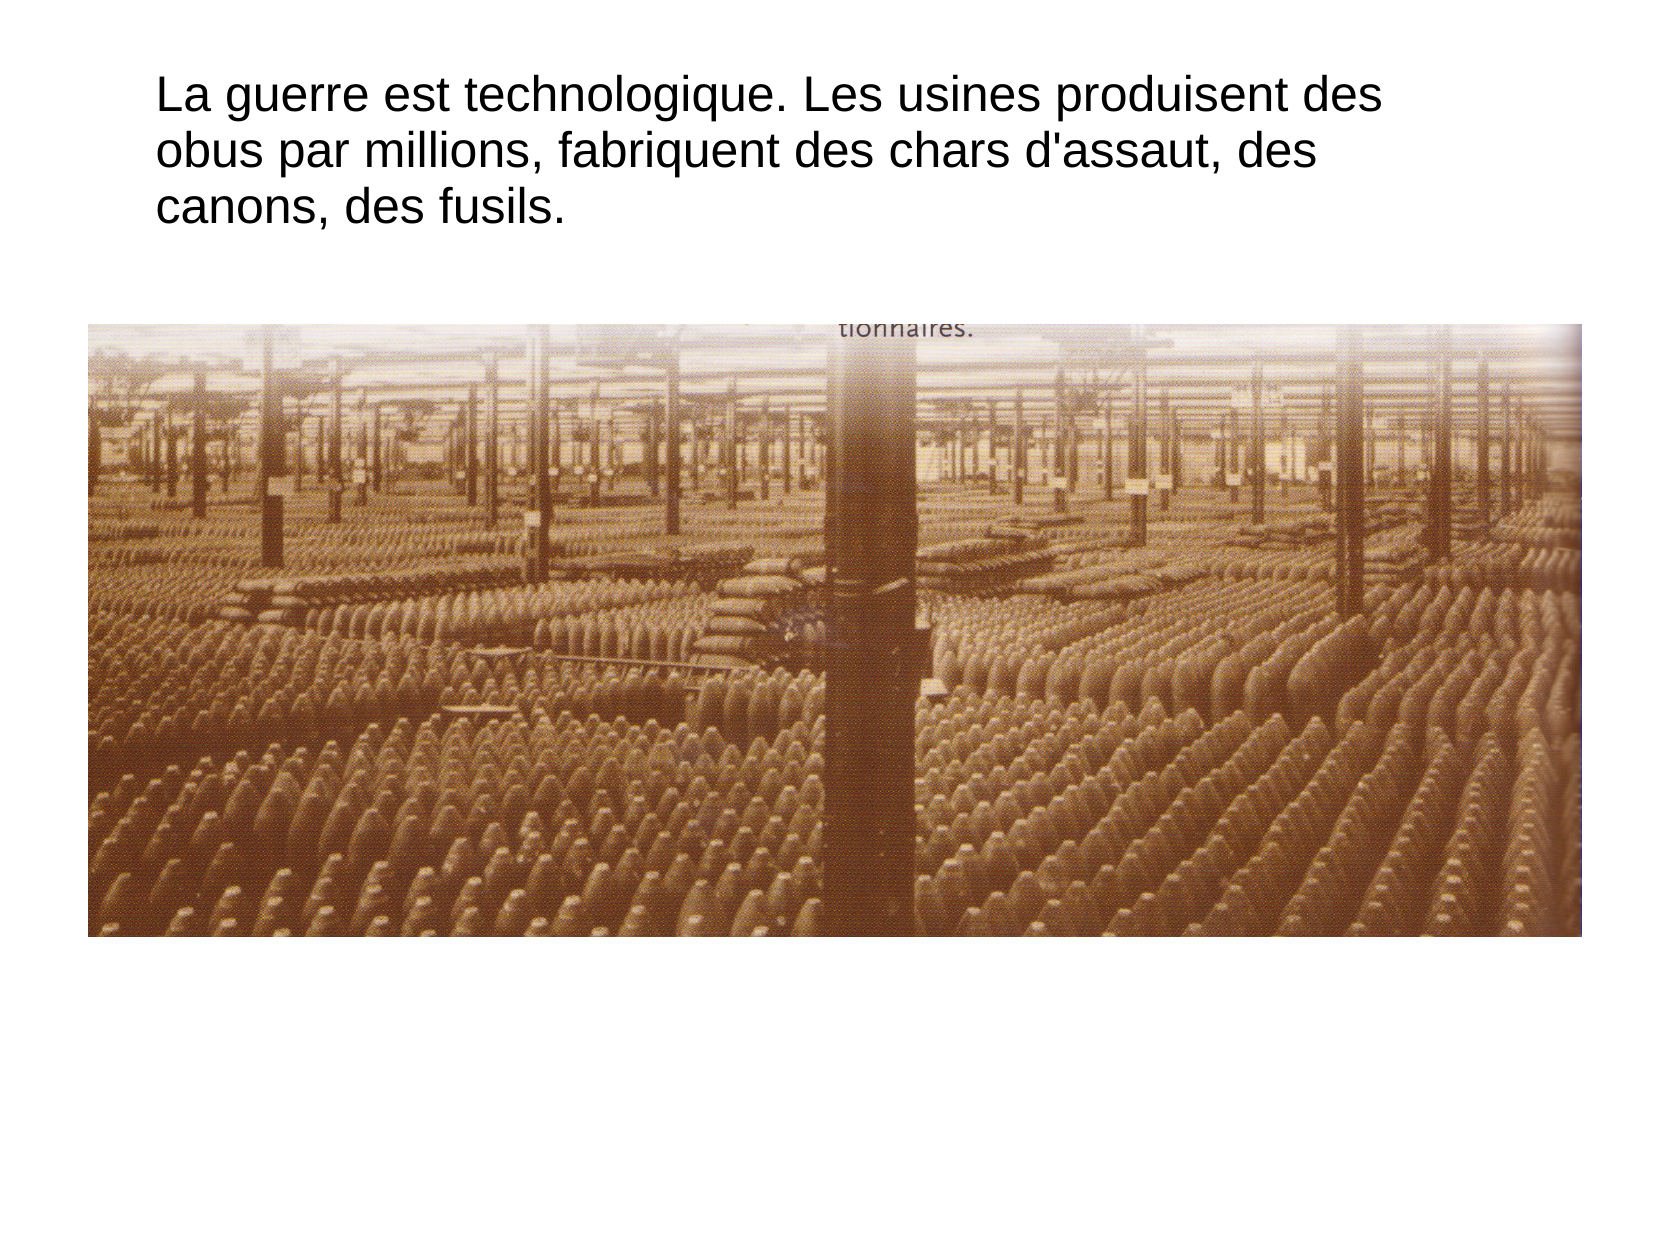

La guerre est technologique. Les usines produisent des obus par millions, fabriquent des chars d'assaut, des canons, des fusils.